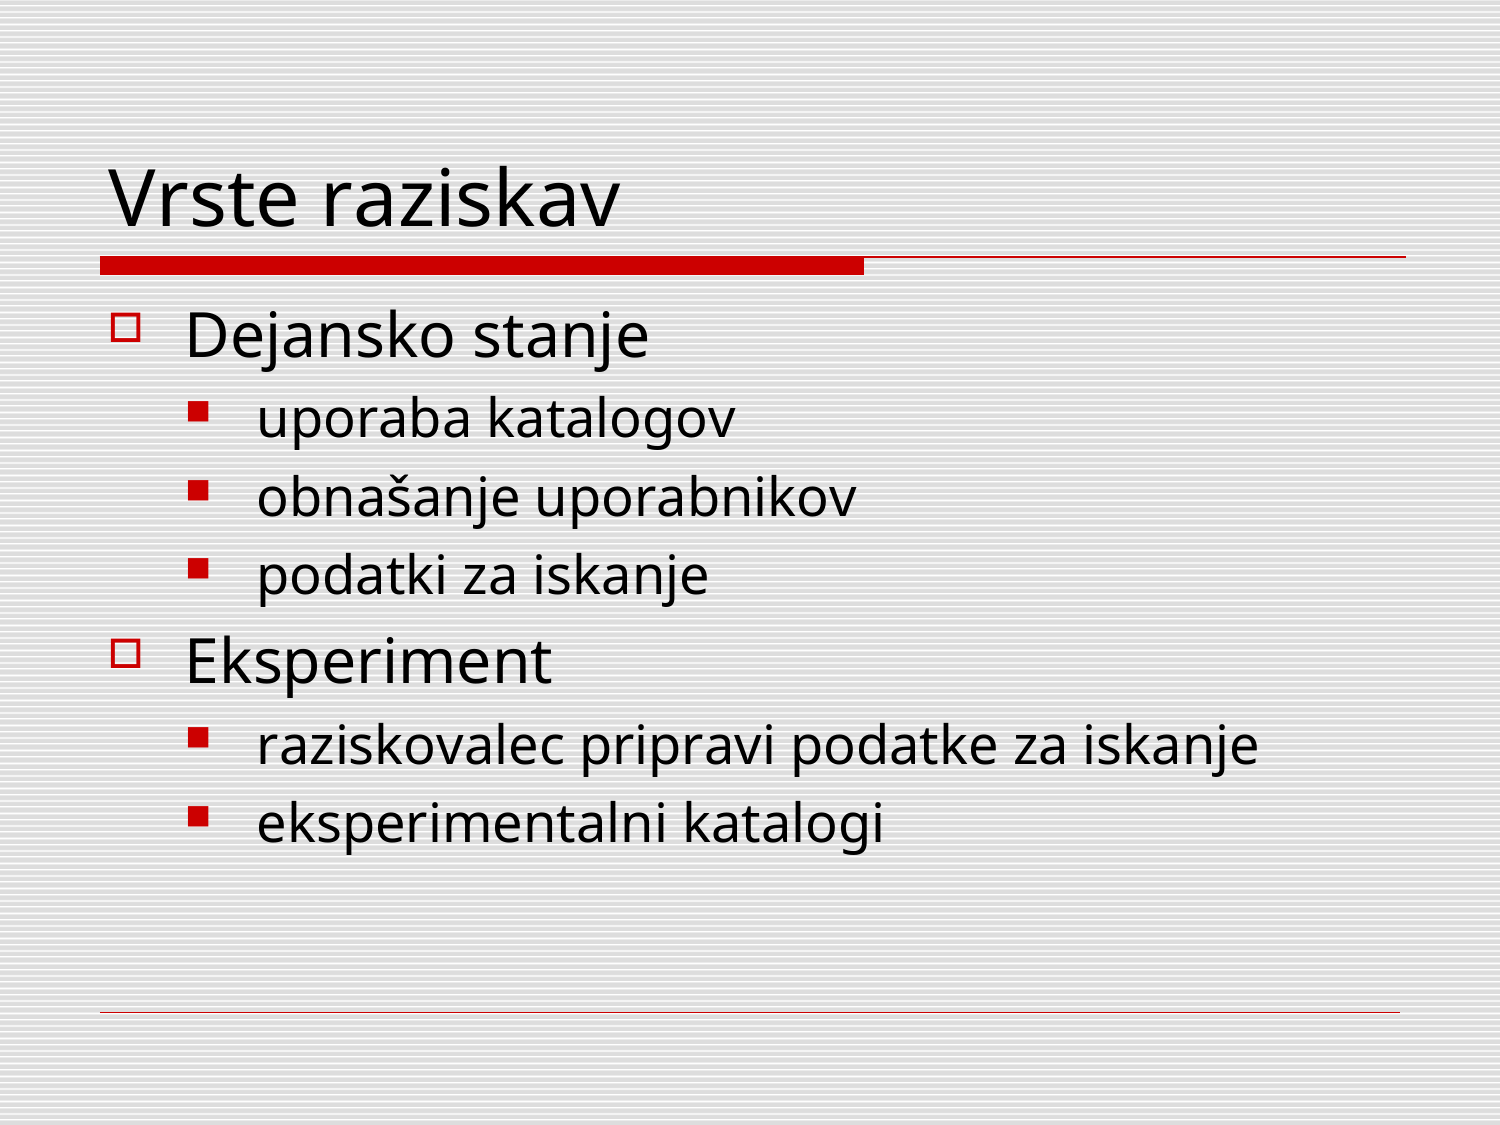

# Vrste raziskav
Dejansko stanje
uporaba katalogov
obnašanje uporabnikov
podatki za iskanje
Eksperiment
raziskovalec pripravi podatke za iskanje
eksperimentalni katalogi